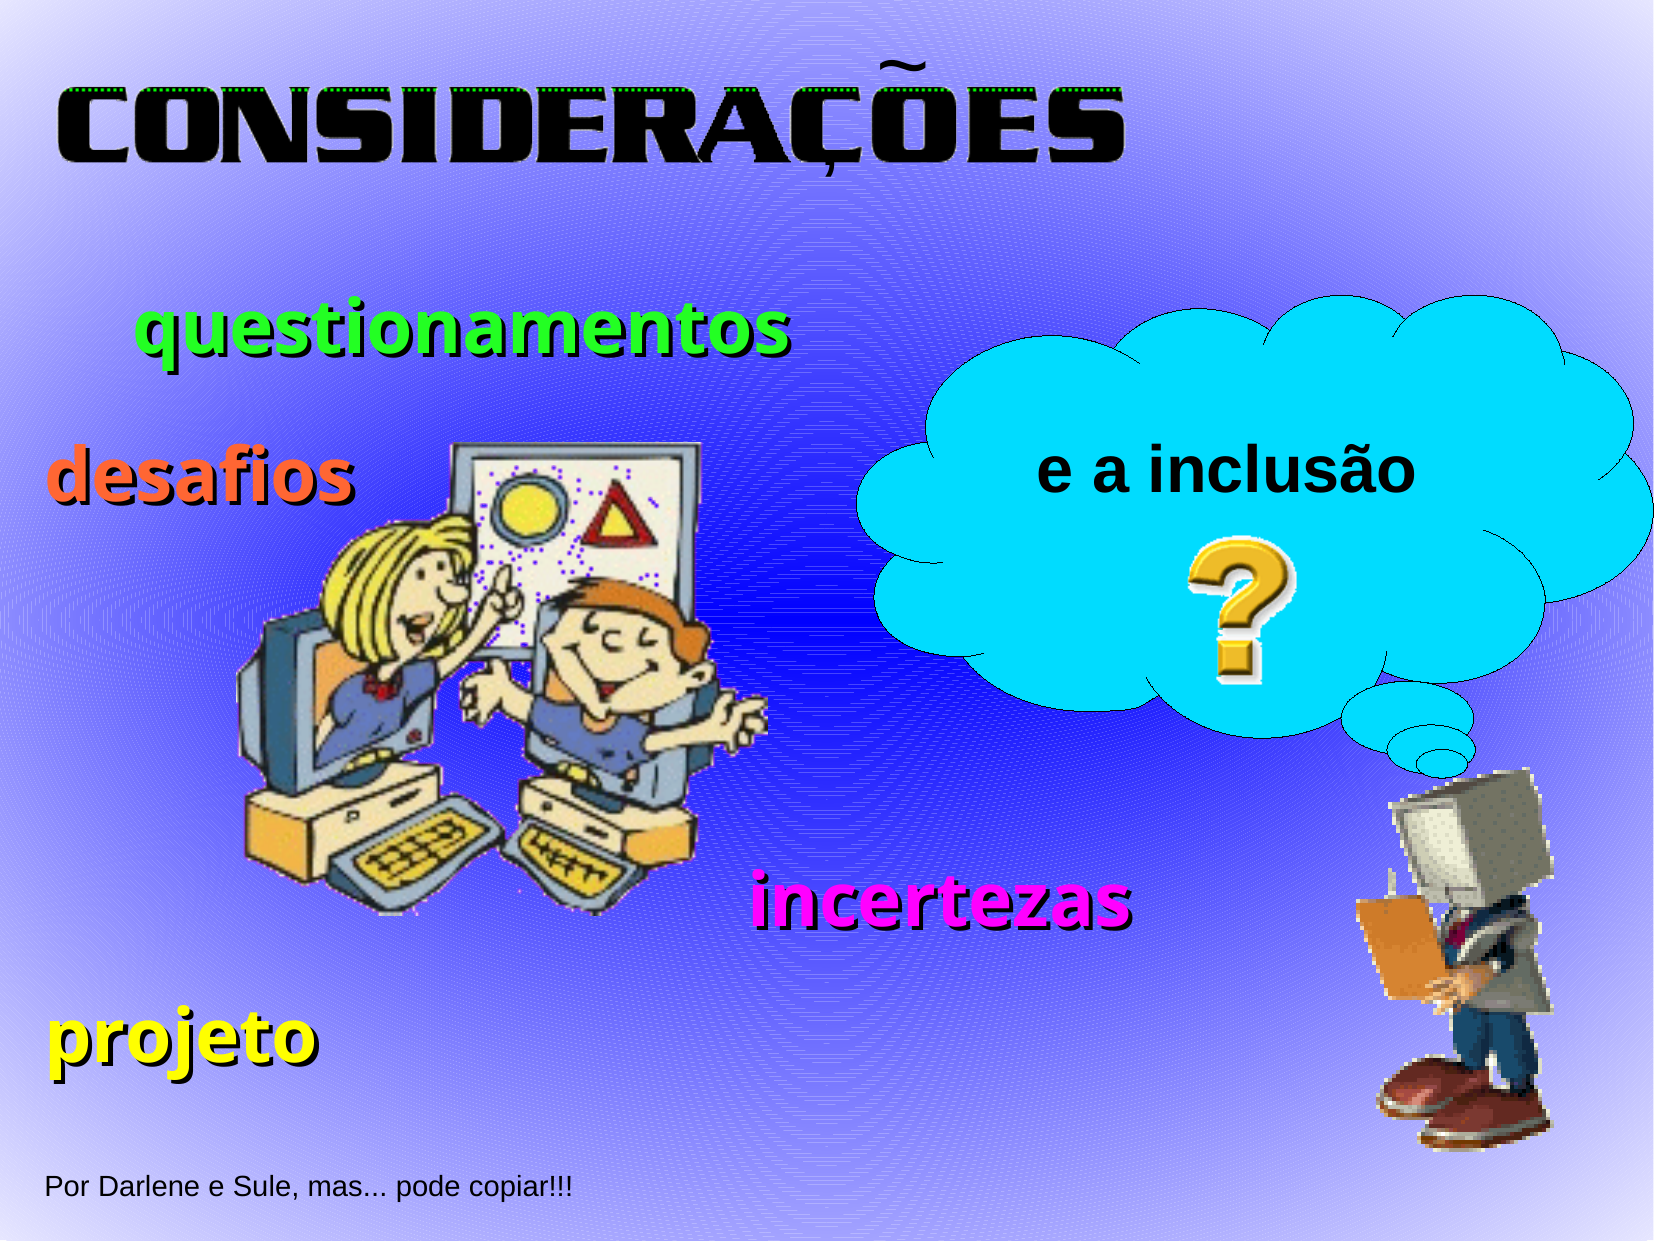

~
,
questionamentos
e a inclusão
desafios
incertezas
projeto
Por Darlene e Sule, mas... pode copiar!!!